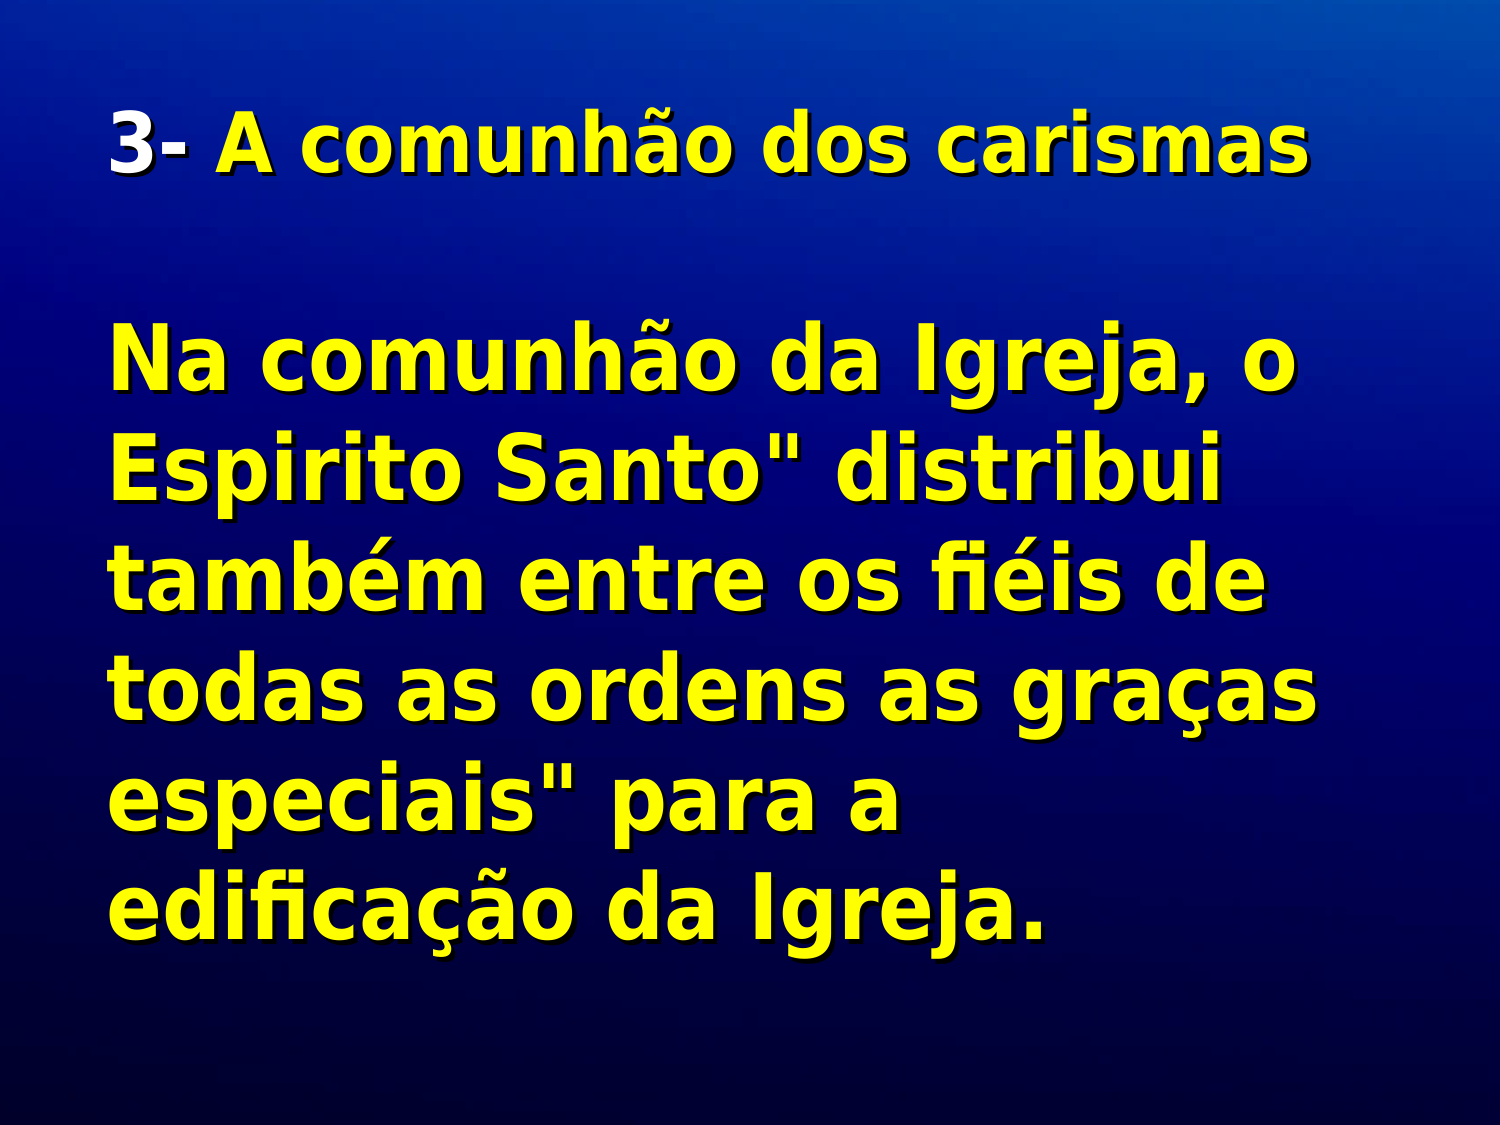

3- A comunhão dos carismas
Na comunhão da Igreja, o Espirito Santo" distribui também entre os fiéis de todas as ordens as graças especiais" para a edificação da Igreja.